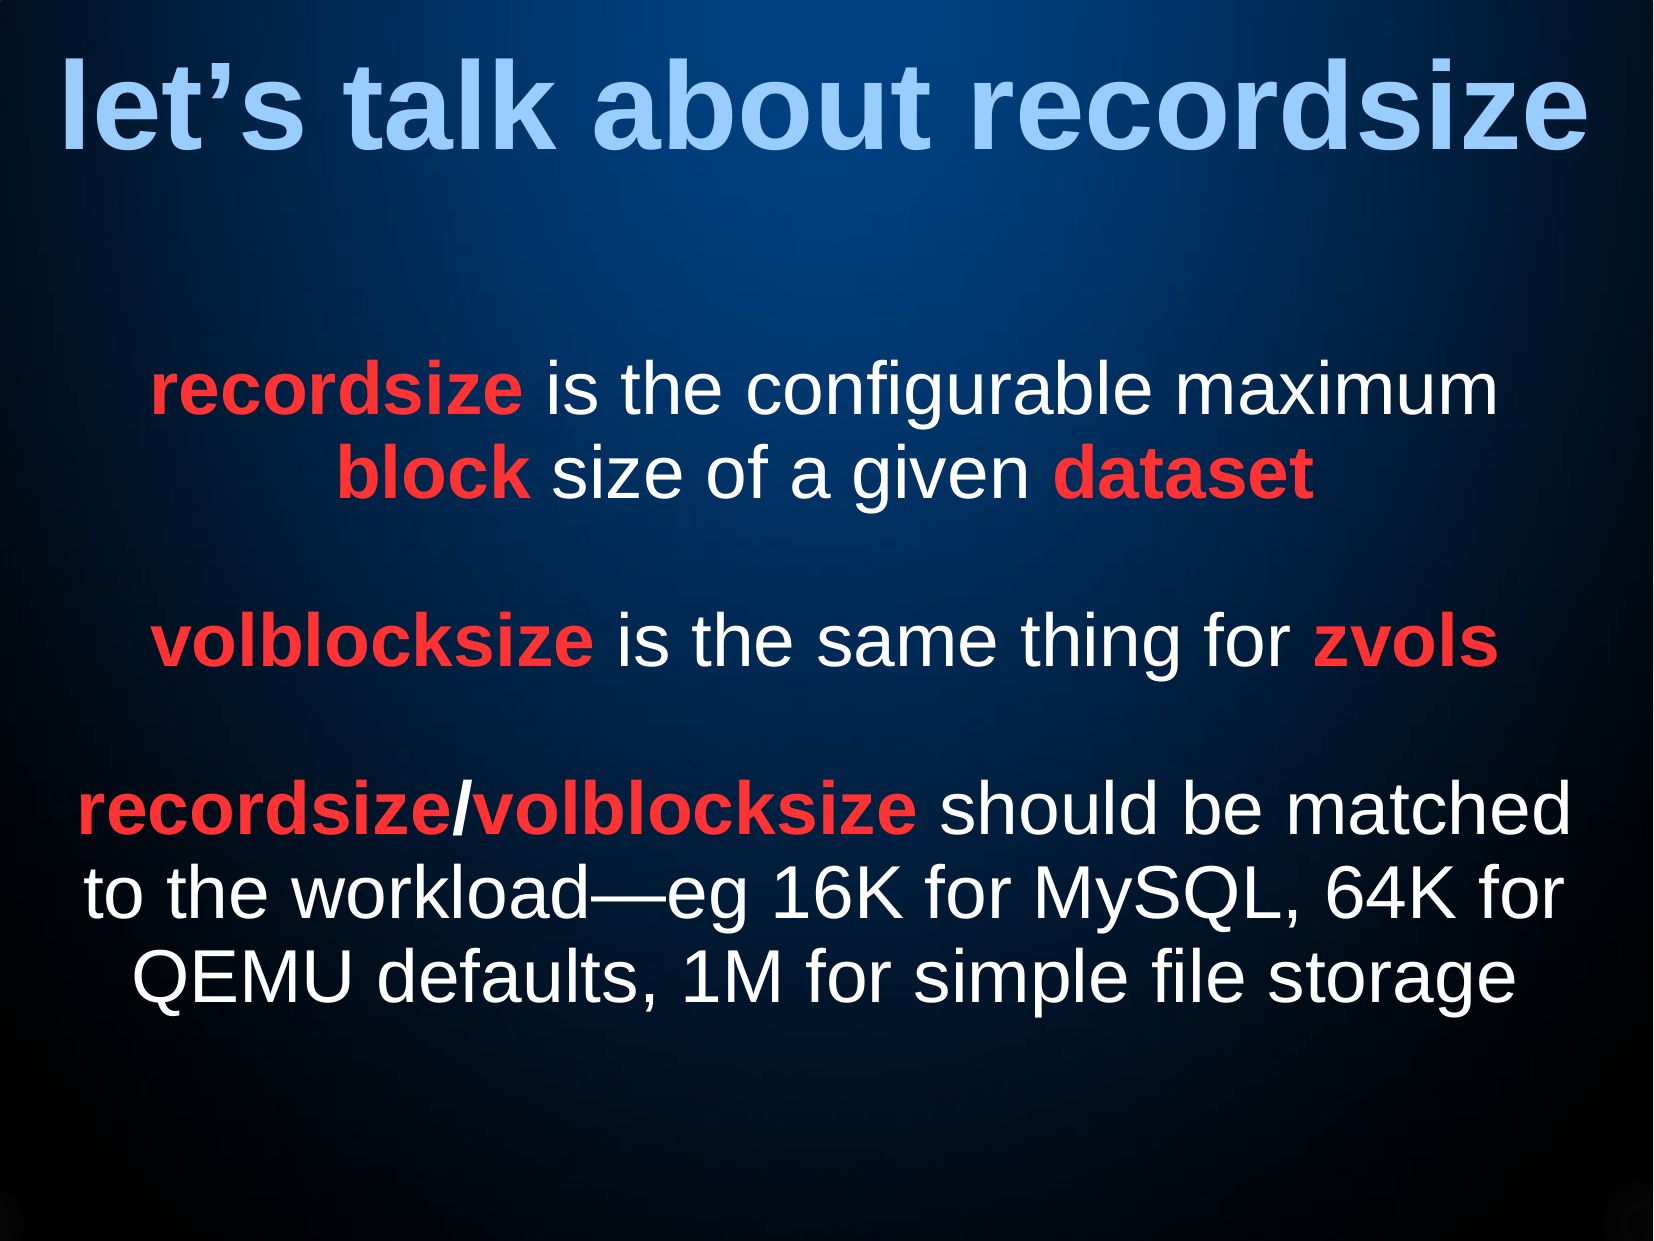

# let’s talk about recordsize
recordsize is the configurable maximum block size of a given dataset
volblocksize is the same thing for zvols
recordsize/volblocksize should be matched to the workload—eg 16K for MySQL, 64K for QEMU defaults, 1M for simple file storage